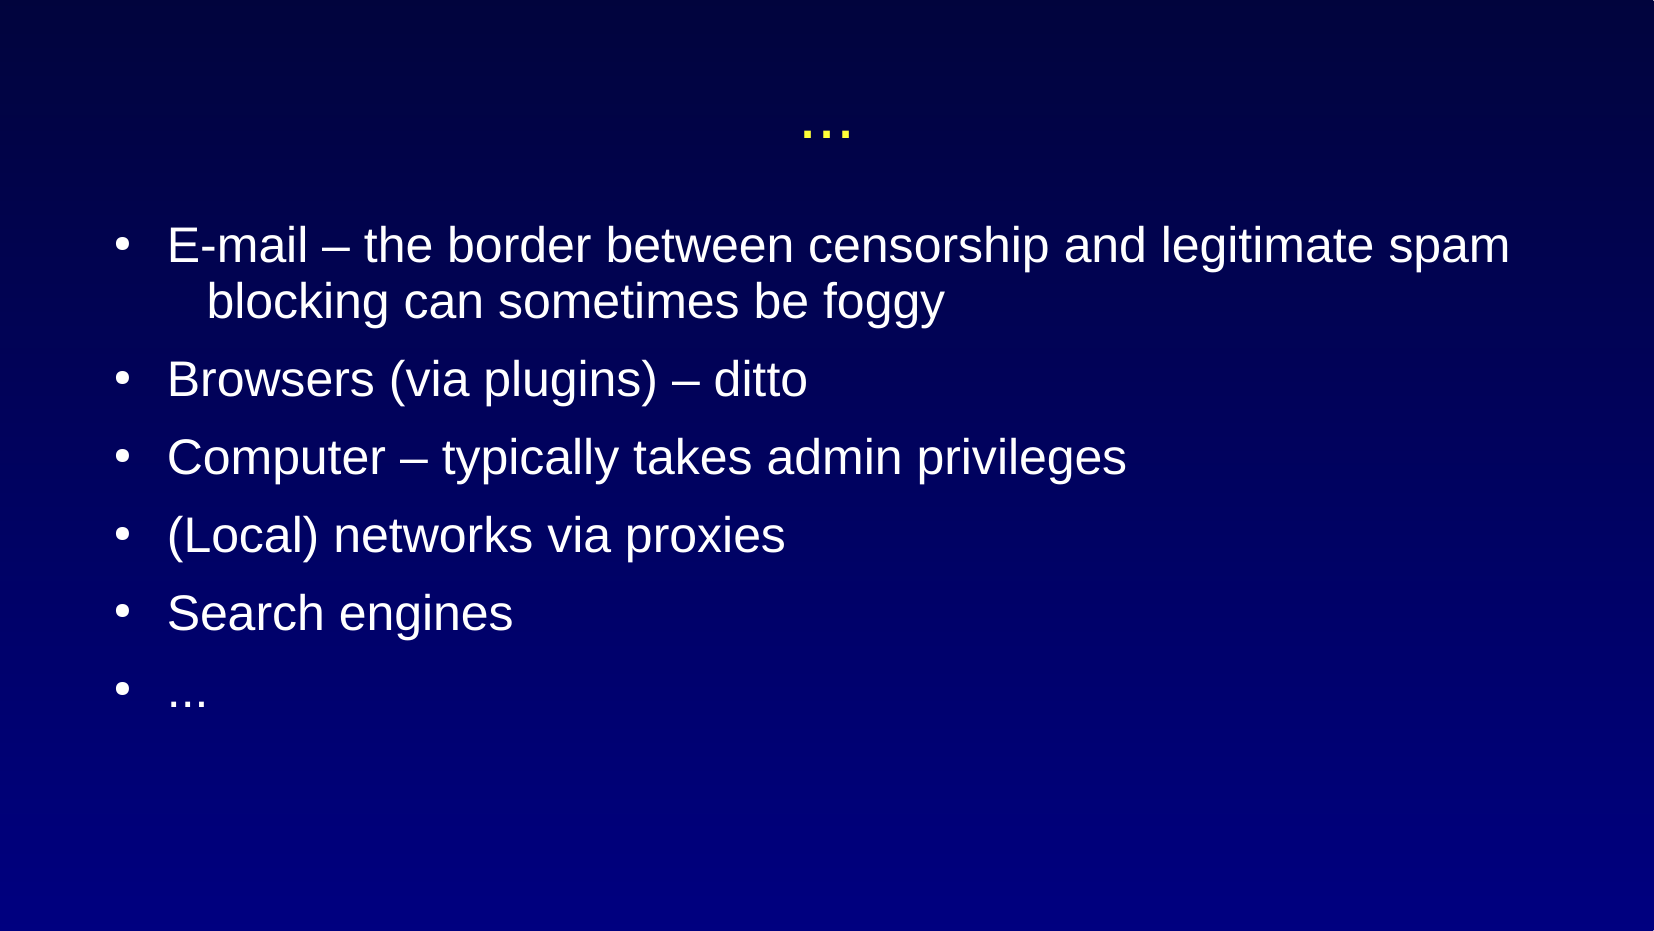

# ...
E-mail – the border between censorship and legitimate spam blocking can sometimes be foggy
Browsers (via plugins) – ditto
Computer – typically takes admin privileges
(Local) networks via proxies
Search engines
...